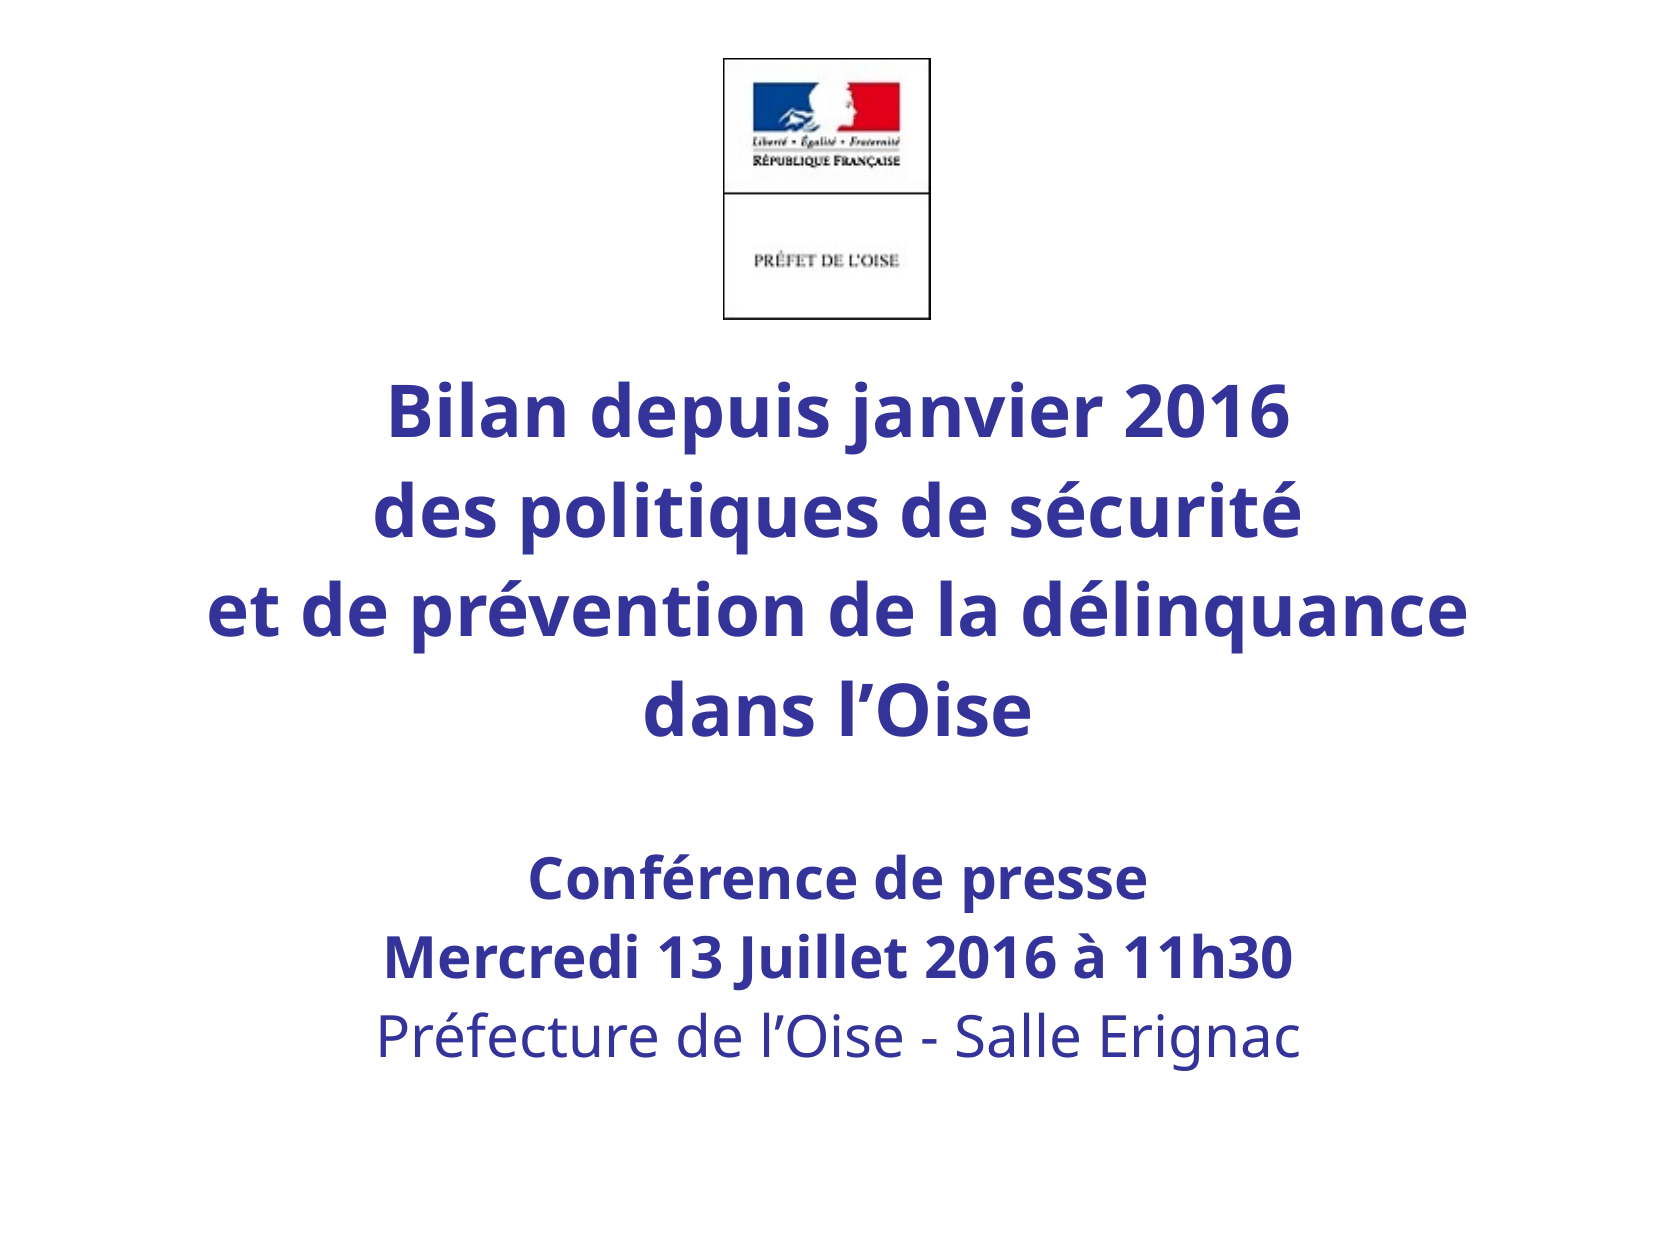

# Bilan depuis janvier 2016
des politiques de sécurité
et de prévention de la délinquance
dans l’Oise
Conférence de presse
Mercredi 13 Juillet 2016 à 11h30
Préfecture de l’Oise - Salle Erignac